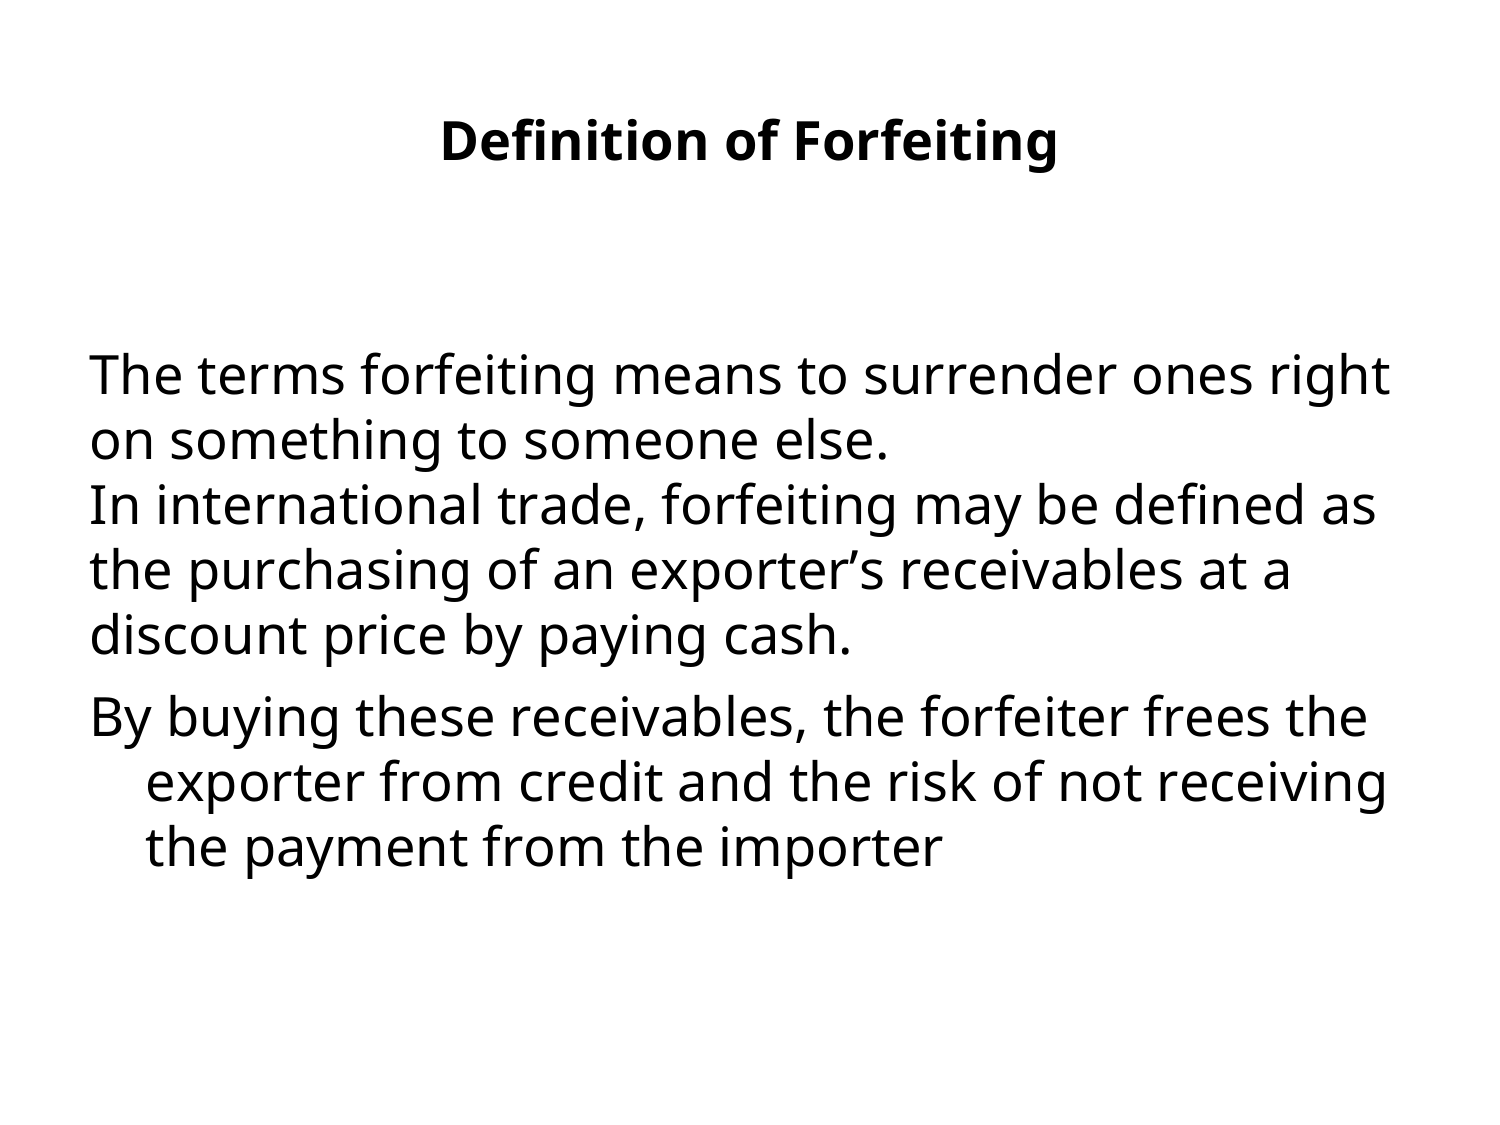

# Definition of Forfeiting
The terms forfeiting means to surrender ones right on something to someone else.
In international trade, forfeiting may be defined as the purchasing of an exporter’s receivables at a discount price by paying cash.
By buying these receivables, the forfeiter frees the exporter from credit and the risk of not receiving the payment from the importer